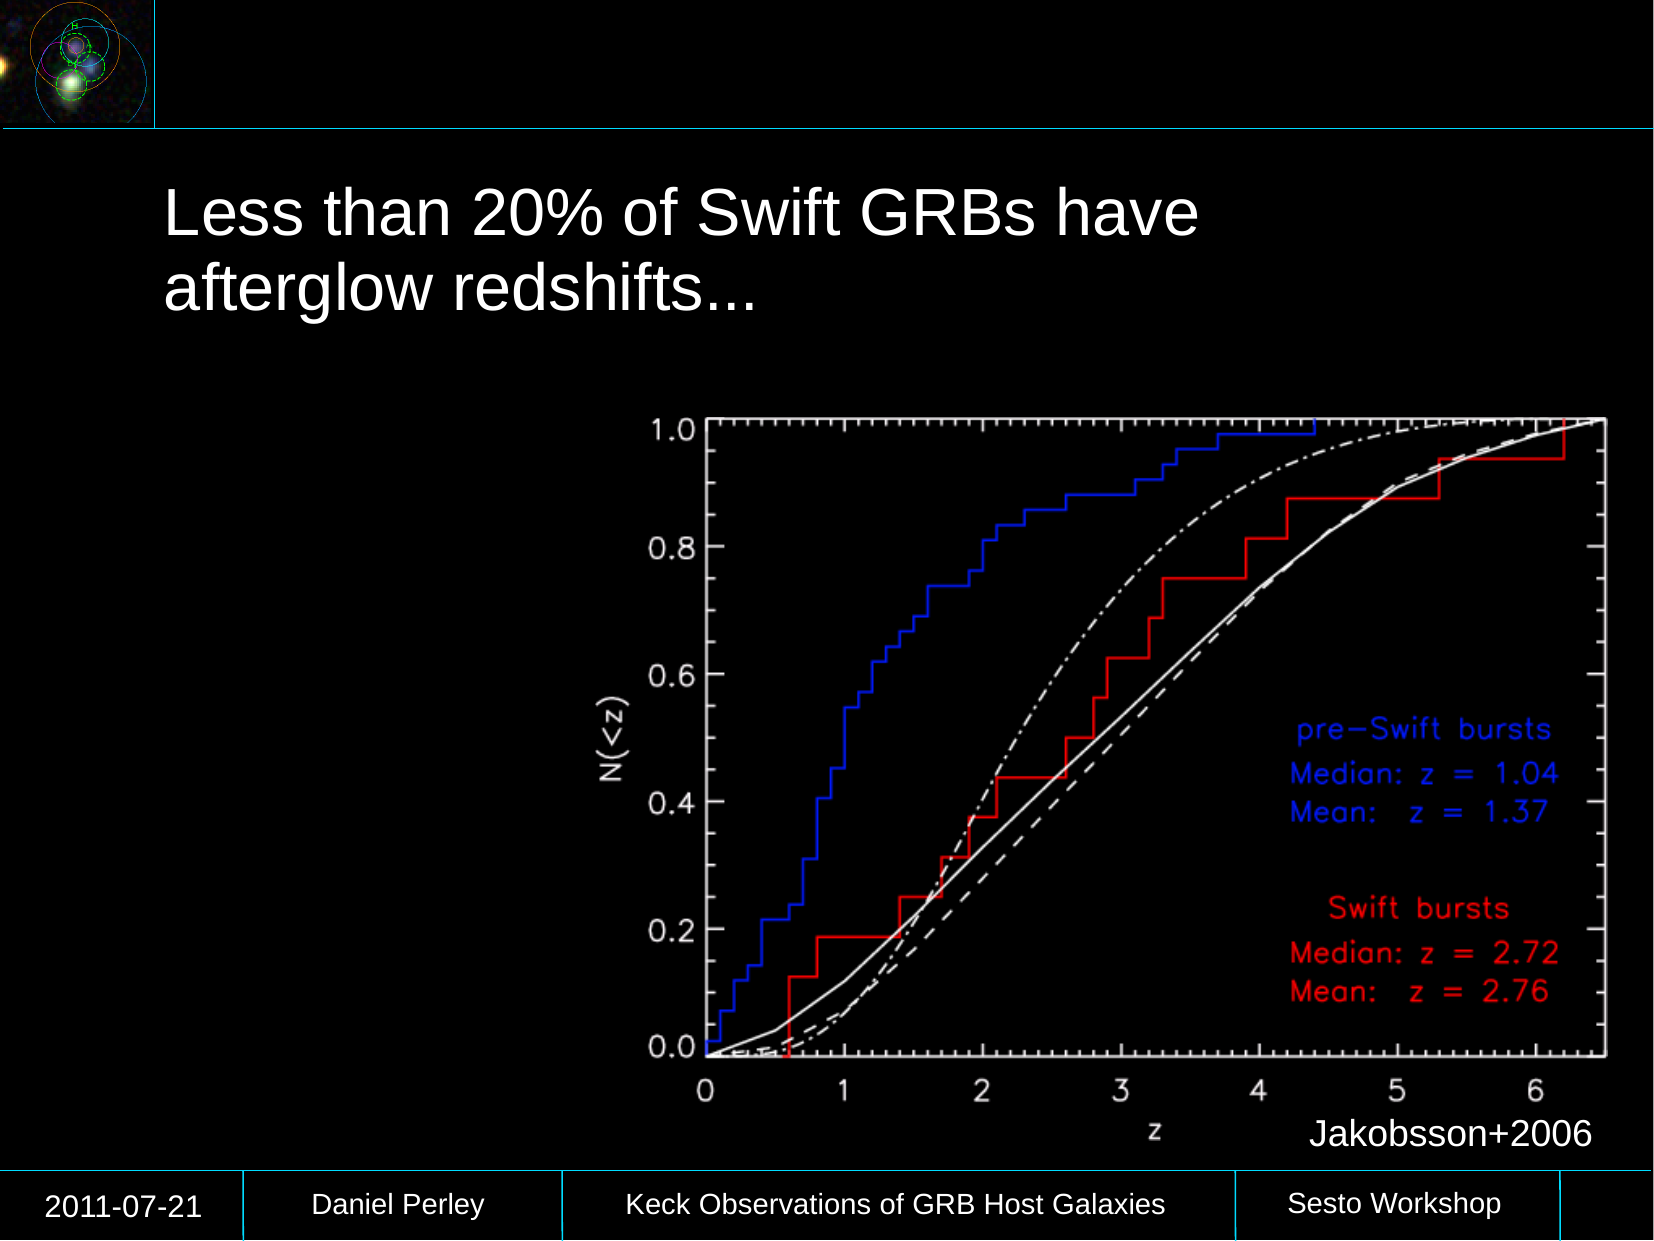

#
Less than 20% of Swift GRBs have afterglow redshifts...
Jakobsson+2006